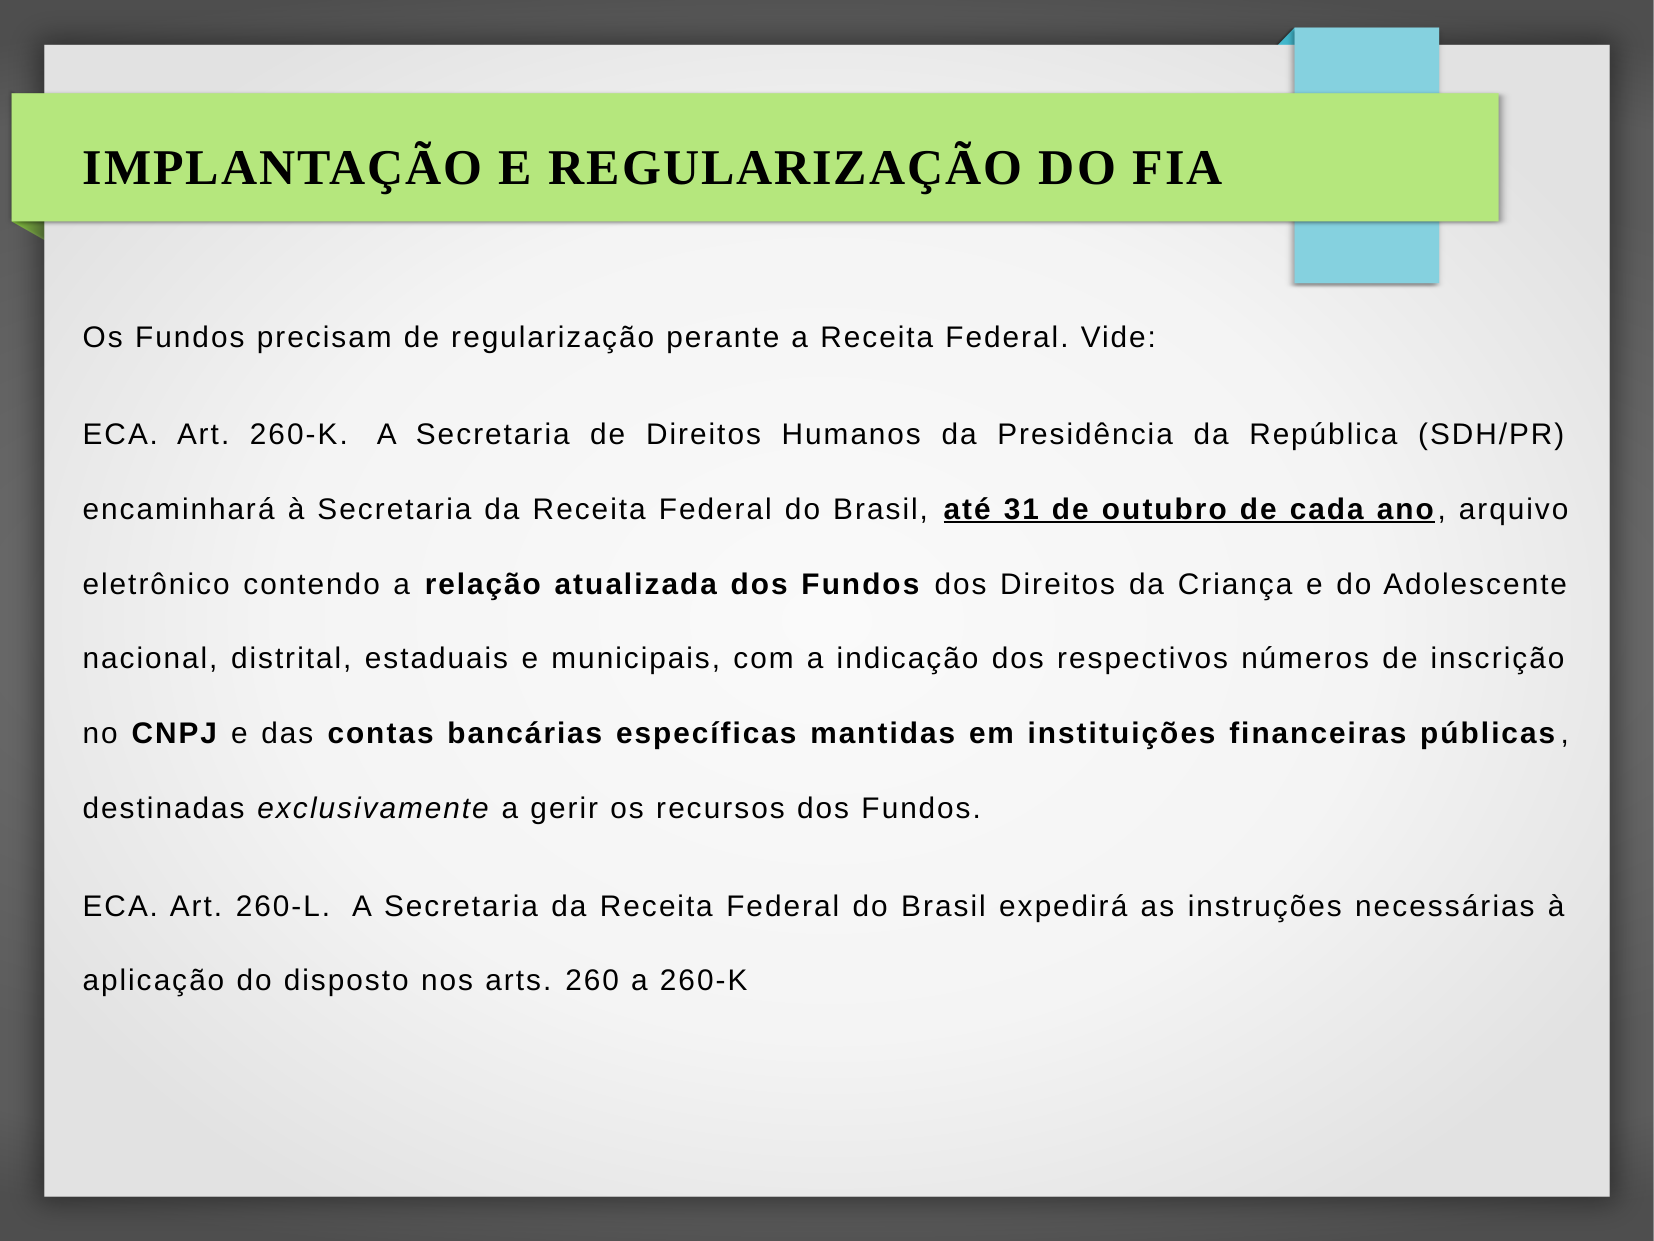

# IMPLANTAÇÃO E REGULARIZAÇÃO DO FIA
Os Fundos precisam de regularização perante a Receita Federal. Vide:
ECA. Art. 260-K.  A Secretaria de Direitos Humanos da Presidência da República (SDH/PR) encaminhará à Secretaria da Receita Federal do Brasil, até 31 de outubro de cada ano, arquivo eletrônico contendo a relação atualizada dos Fundos dos Direitos da Criança e do Adolescente nacional, distrital, estaduais e municipais, com a indicação dos respectivos números de inscrição no CNPJ e das contas bancárias específicas mantidas em instituições financeiras públicas, destinadas exclusivamente a gerir os recursos dos Fundos.
ECA. Art. 260-L.  A Secretaria da Receita Federal do Brasil expedirá as instruções necessárias à aplicação do disposto nos arts. 260 a 260-K